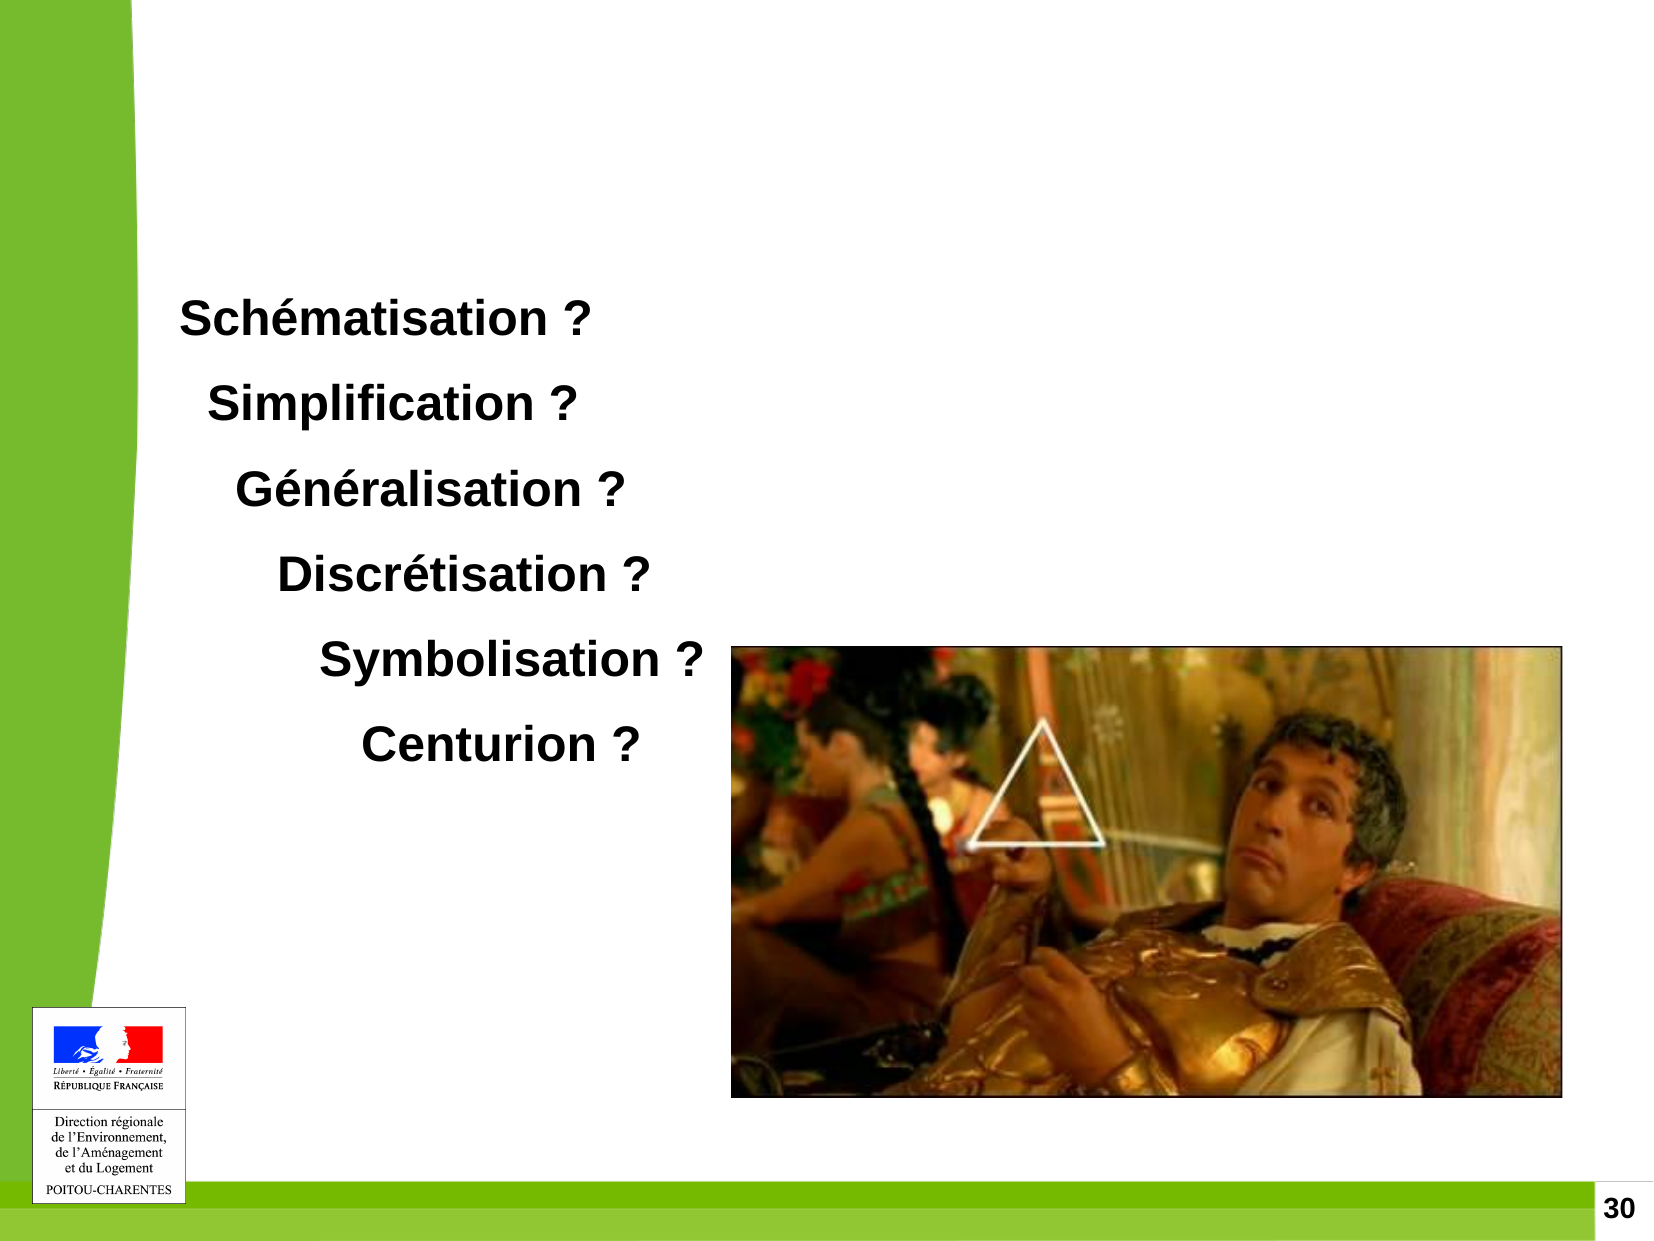

#
Schématisation ?
 Simplification ?
 Généralisation ?
 Discrétisation ?
 Symbolisation ?
 Centurion ?